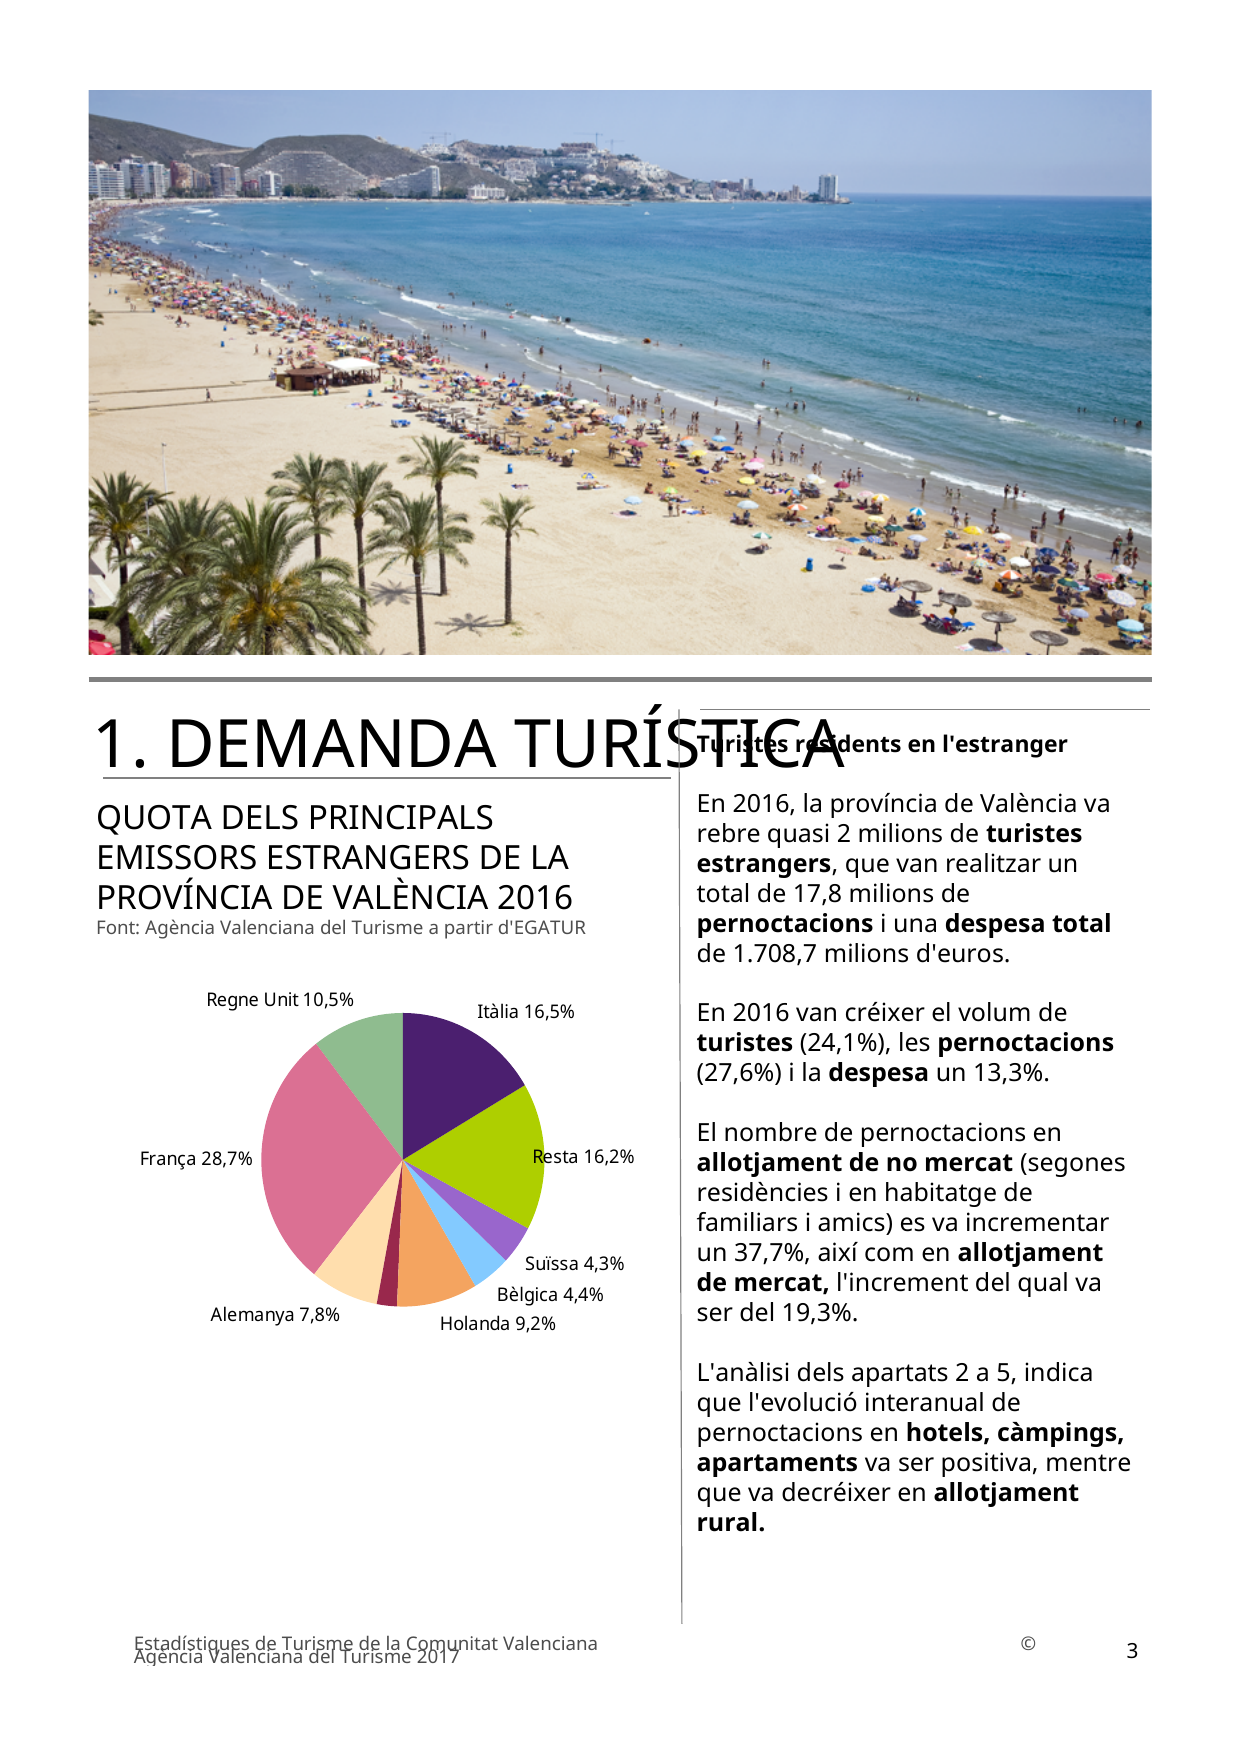

Turistes residents en l'estranger
En 2016, la província de València va rebre quasi 2 milions de turistes estrangers, que van realitzar un total de 17,8 milions de pernoctacions i una despesa total de 1.708,7 milions d'euros.
En 2016 van créixer el volum de turistes (24,1%), les pernoctacions (27,6%) i la despesa un 13,3%.
El nombre de pernoctacions en allotjament de no mercat (segones residències i en habitatge de familiars i amics) es va incrementar un 37,7%, així com en allotjament de mercat, l'increment del qual va ser del 19,3%.
L'anàlisi dels apartats 2 a 5, indica que l'evolució interanual de pernoctacions en hotels, càmpings, apartaments va ser positiva, mentre que va decréixer en allotjament rural.
1. DEMANDA TURÍSTICA
QUOTA DELS PRINCIPALS EMISSORS ESTRANGERS DE LA PROVÍNCIA DE VALÈNCIA 2016
Font: Agència Valenciana del Turisme a partir d'EGATUR
### Chart
| Category | |
|---|---|
| Regne Unit | 10.5 |
| França | 28.7 |
| Alemanya | 7.8 |
| P.Nòrdics | 2.3 |
| Holanda | 9.2 |
| Bèlgica | 4.4 |
| Suïssa | 4.3 |
| Resta | 16.2 |
| Itàlia | 16.5 |